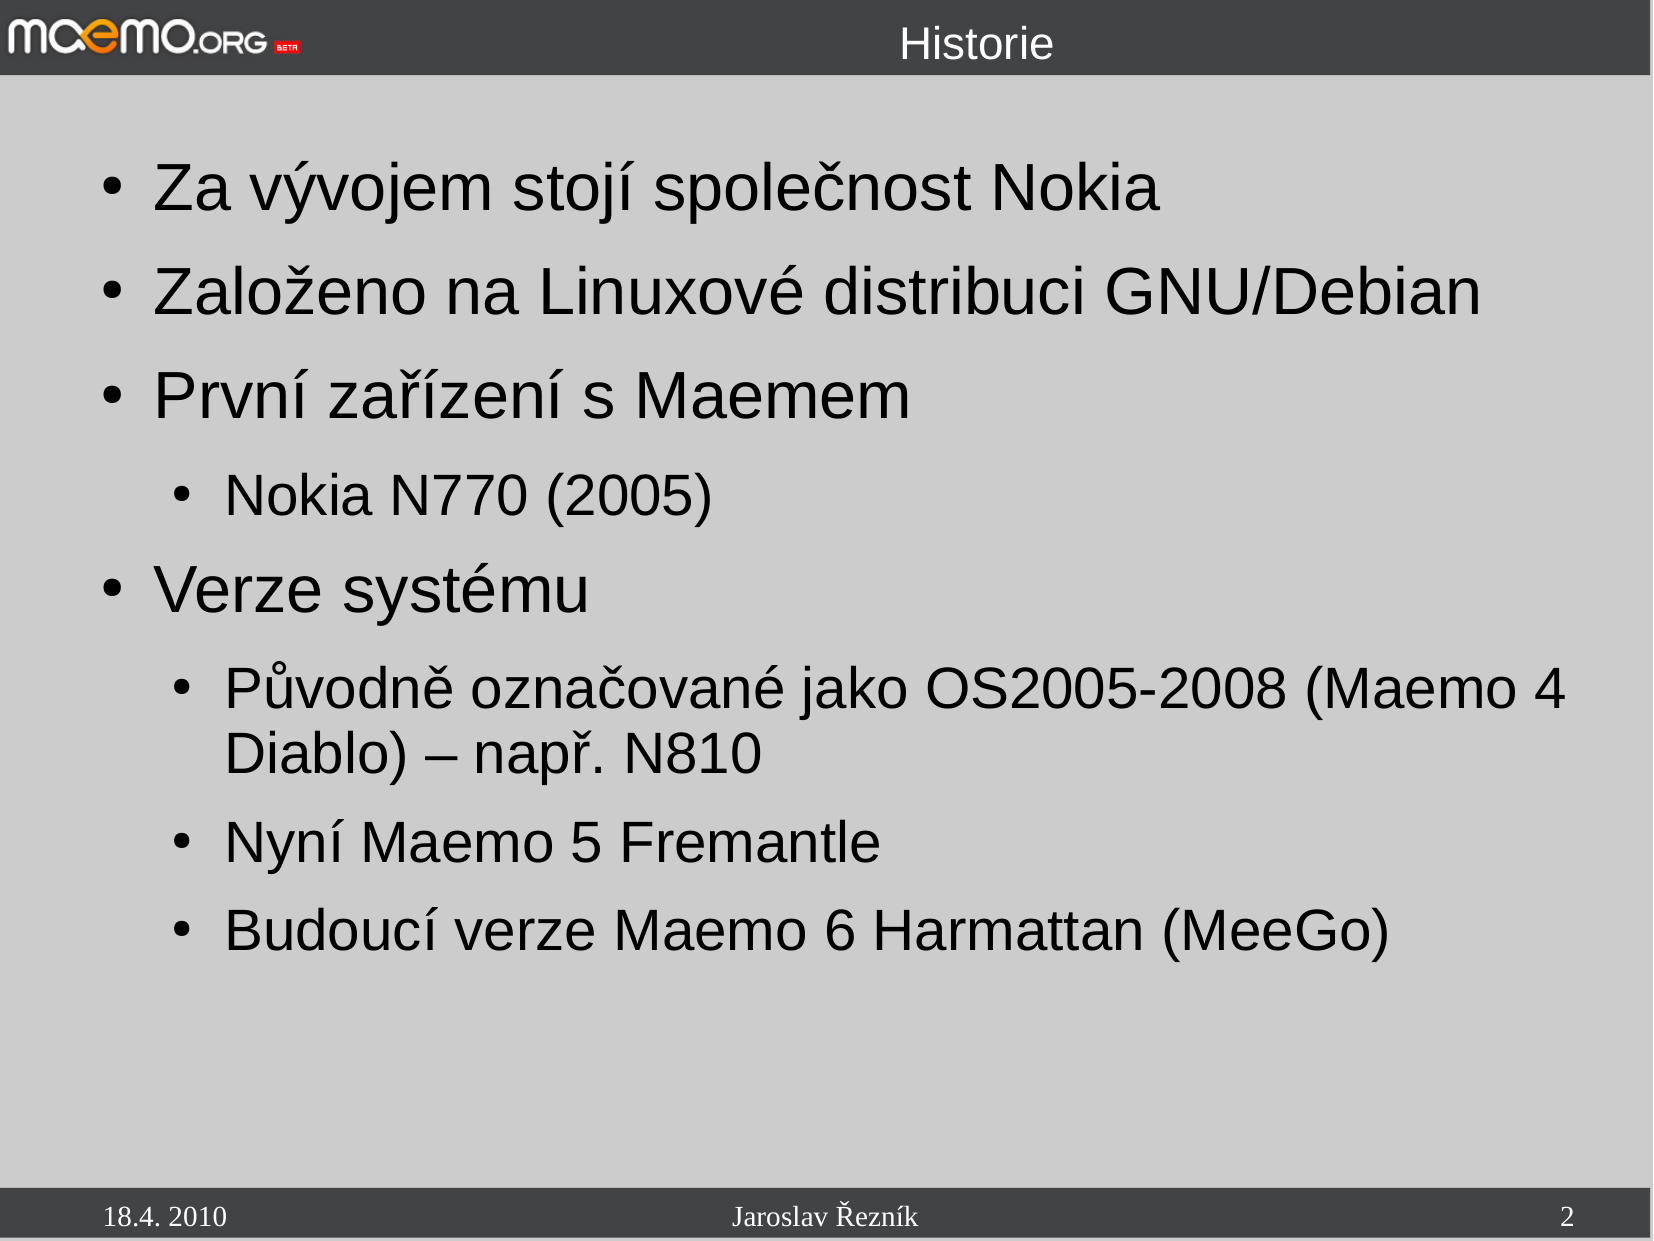

# Historie
Za vývojem stojí společnost Nokia
Založeno na Linuxové distribuci GNU/Debian
První zařízení s Maemem
Nokia N770 (2005)
Verze systému
Původně označované jako OS2005-2008 (Maemo 4 Diablo) – např. N810
Nyní Maemo 5 Fremantle
Budoucí verze Maemo 6 Harmattan (MeeGo)
18.4. 2010
Jaroslav Řezník
2